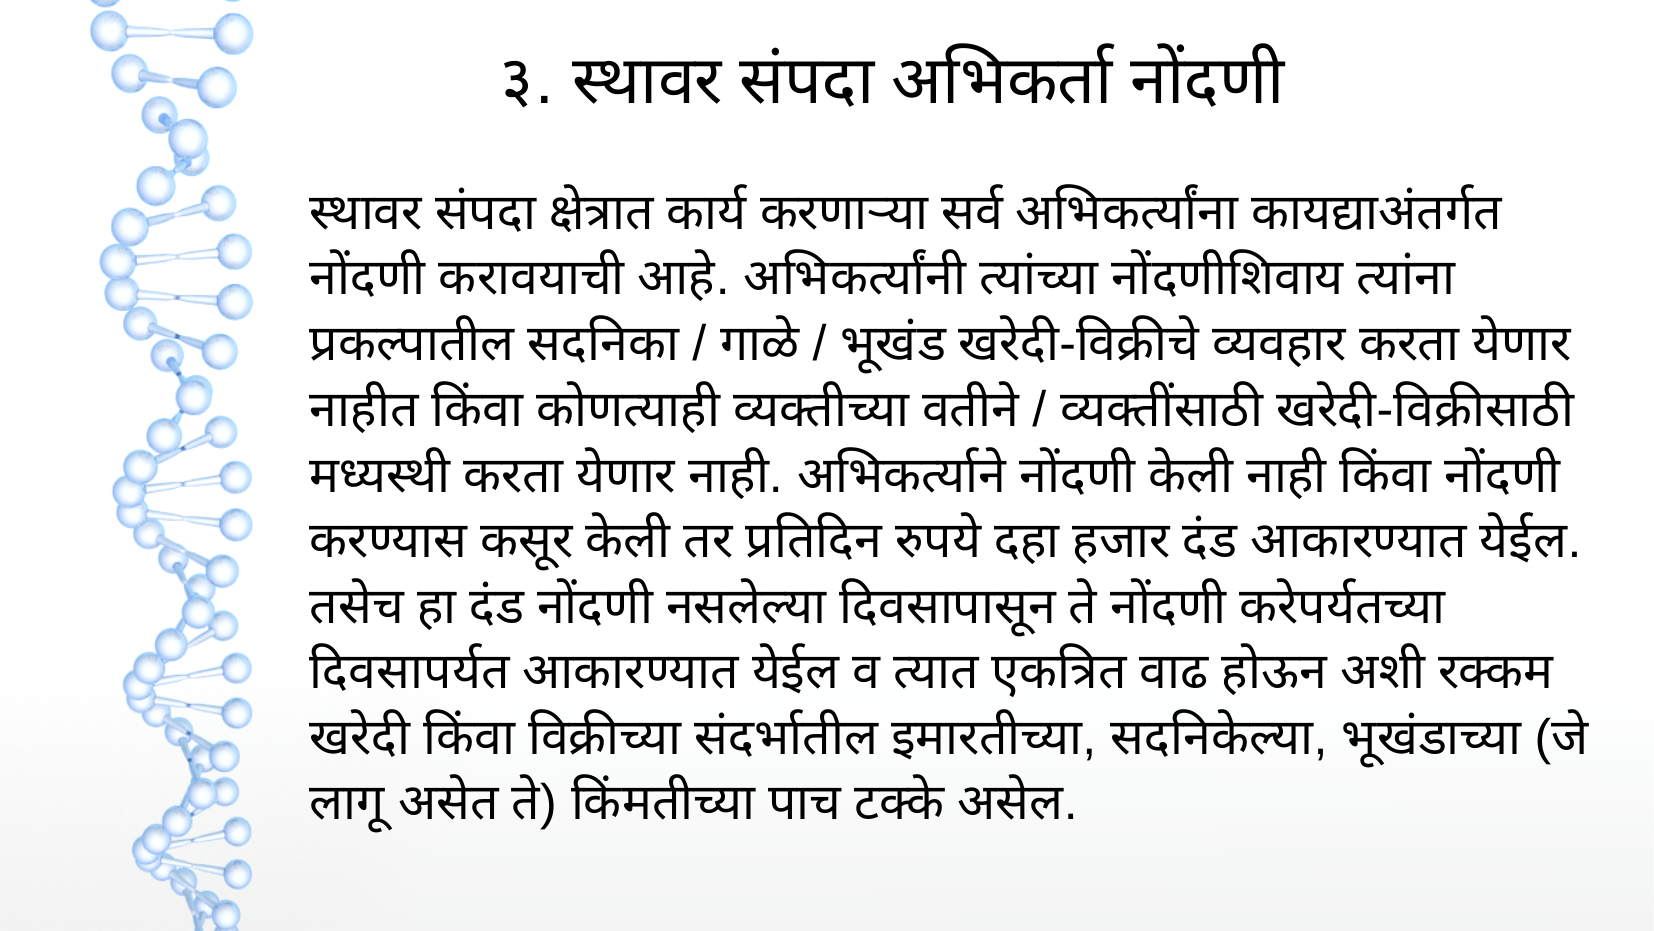

३. स्थावर संपदा अभिकर्ता नोंदणी
स्थावर संपदा क्षेत्रात कार्य करणाऱ्या सर्व अभिकर्त्यांना कायद्याअंतर्गत नोंदणी करावयाची आहे. अभिकर्त्यांनी त्यांच्या नोंदणीशिवाय त्यांना प्रकल्पातील सदनिका / गाळे / भूखंड खरेदी-विक्रीचे व्यवहार करता येणार नाहीत किंवा कोणत्याही व्यक्तीच्या वतीने / व्यक्तींसाठी खरेदी-विक्रीसाठी मध्यस्थी करता येणार नाही. अभिकर्त्याने नोंदणी केली नाही किंवा नोंदणी करण्यास कसूर केली तर प्रतिदिन रुपये दहा हजार दंड आकारण्यात येईल. तसेच हा दंड नोंदणी नसलेल्या दिवसापासून ते नोंदणी करेपर्यतच्या दिवसापर्यत आकारण्यात येईल व त्यात एकत्रित वाढ होऊन अशी रक्कम खरेदी किंवा विक्रीच्या संदर्भातील इमारतीच्या, सदनिकेल्या, भूखंडाच्या (जे लागू असेत ते) किंमतीच्या पाच टक्के असेल.